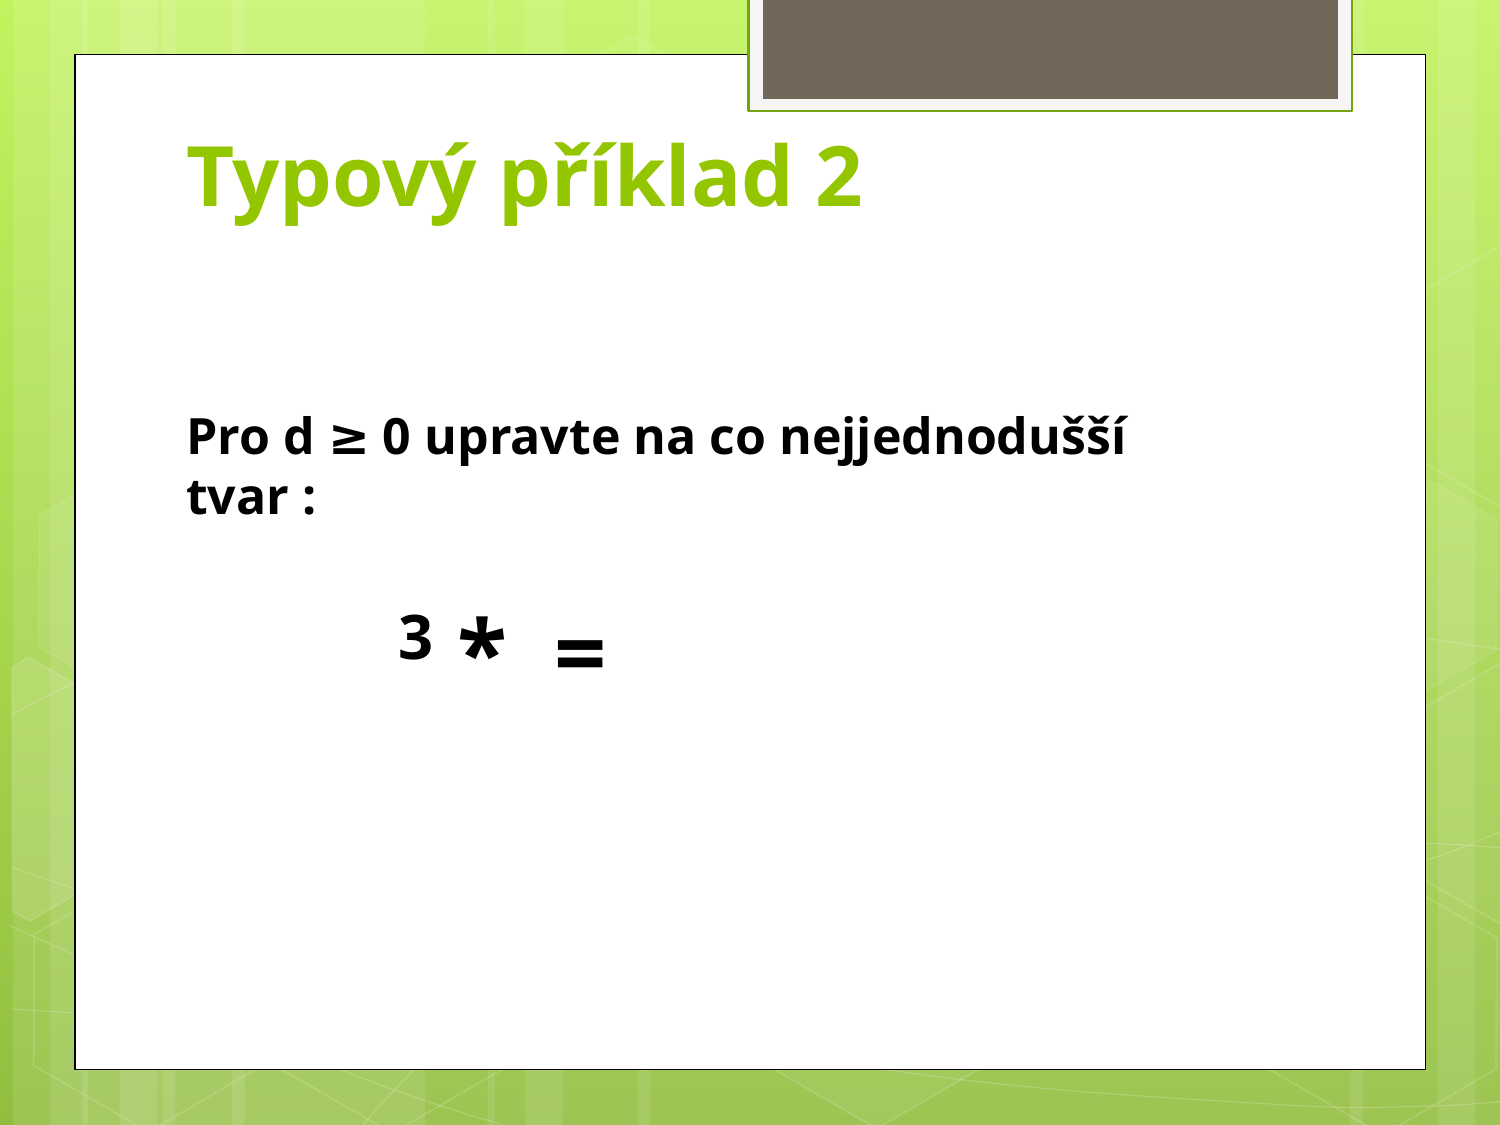

# Typový příklad 2
Pro d ≥ 0 upravte na co nejjednodušší tvar :
3 * =